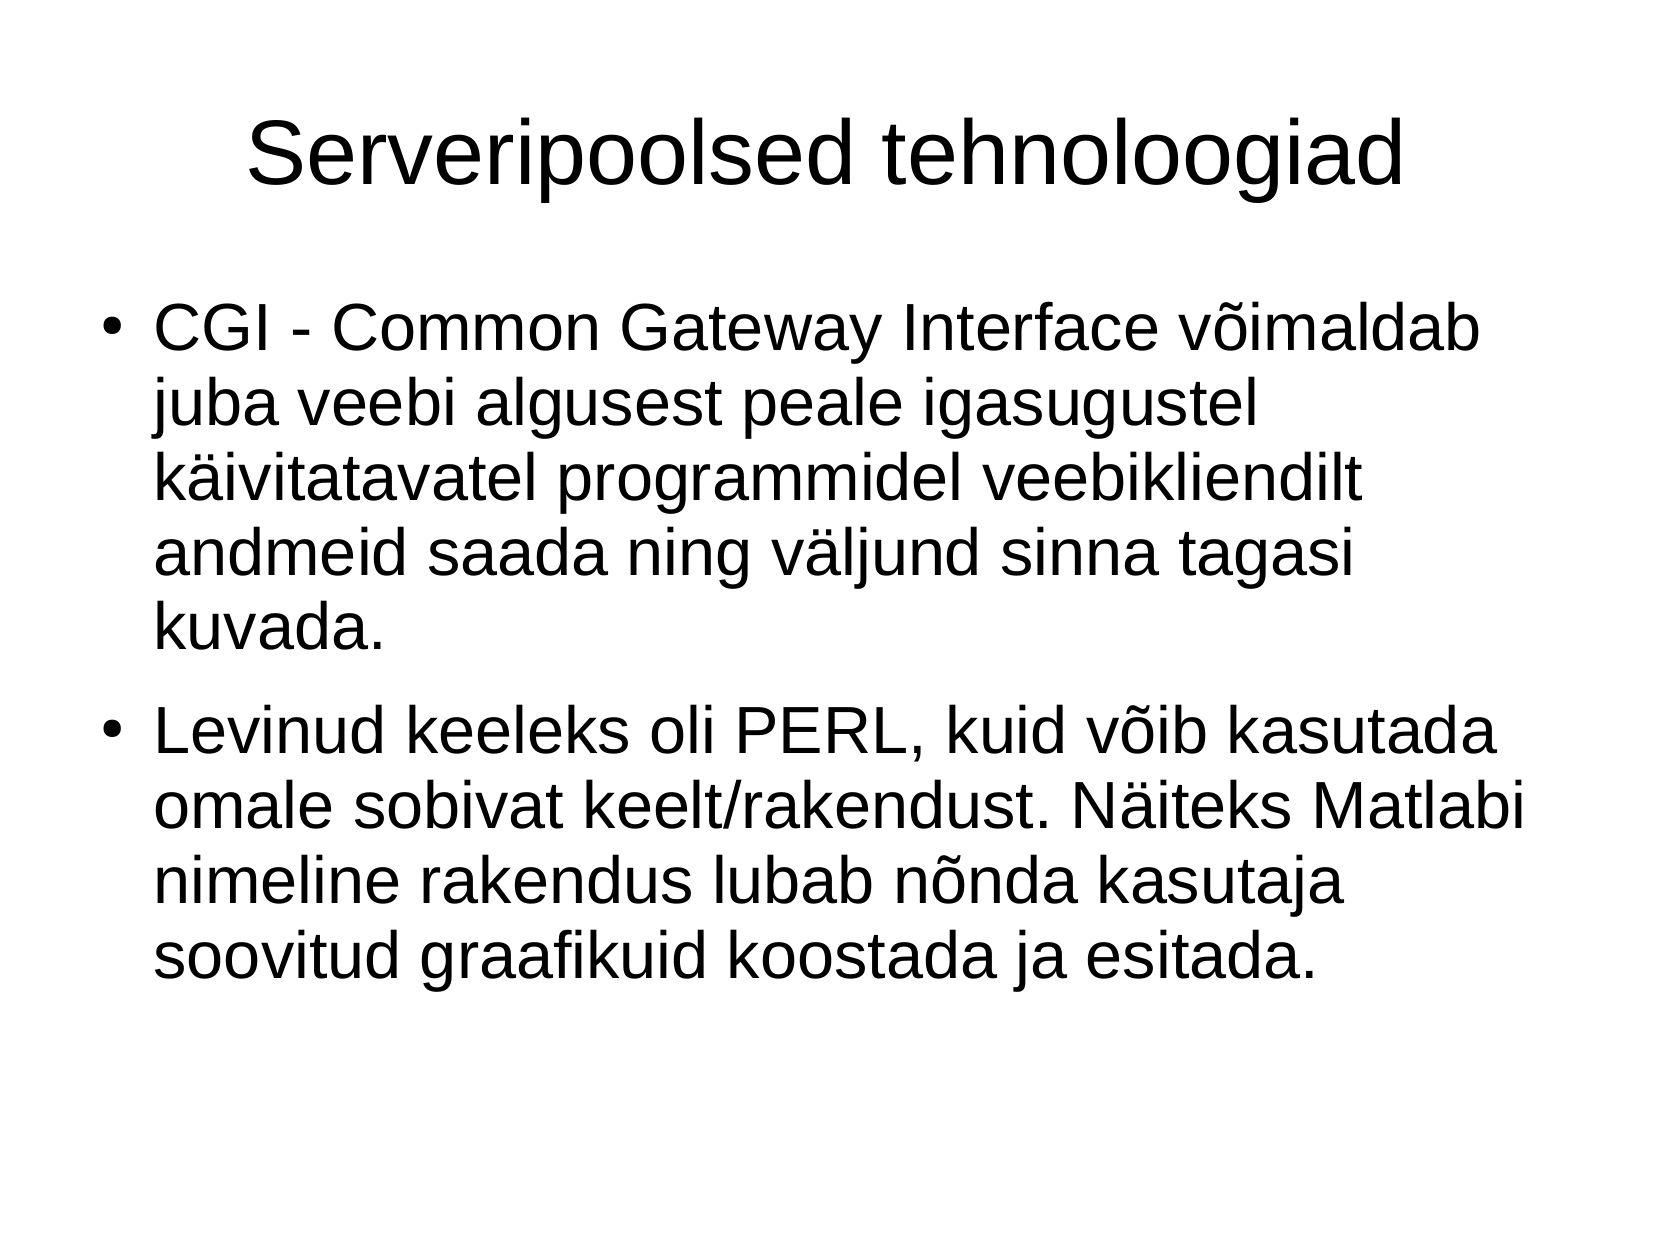

# Serveripoolsed tehnoloogiad
CGI - Common Gateway Interface võimaldab juba veebi algusest peale igasugustel käivitatavatel programmidel veebikliendilt andmeid saada ning väljund sinna tagasi kuvada.
Levinud keeleks oli PERL, kuid võib kasutada omale sobivat keelt/rakendust. Näiteks Matlabi nimeline rakendus lubab nõnda kasutaja soovitud graafikuid koostada ja esitada.